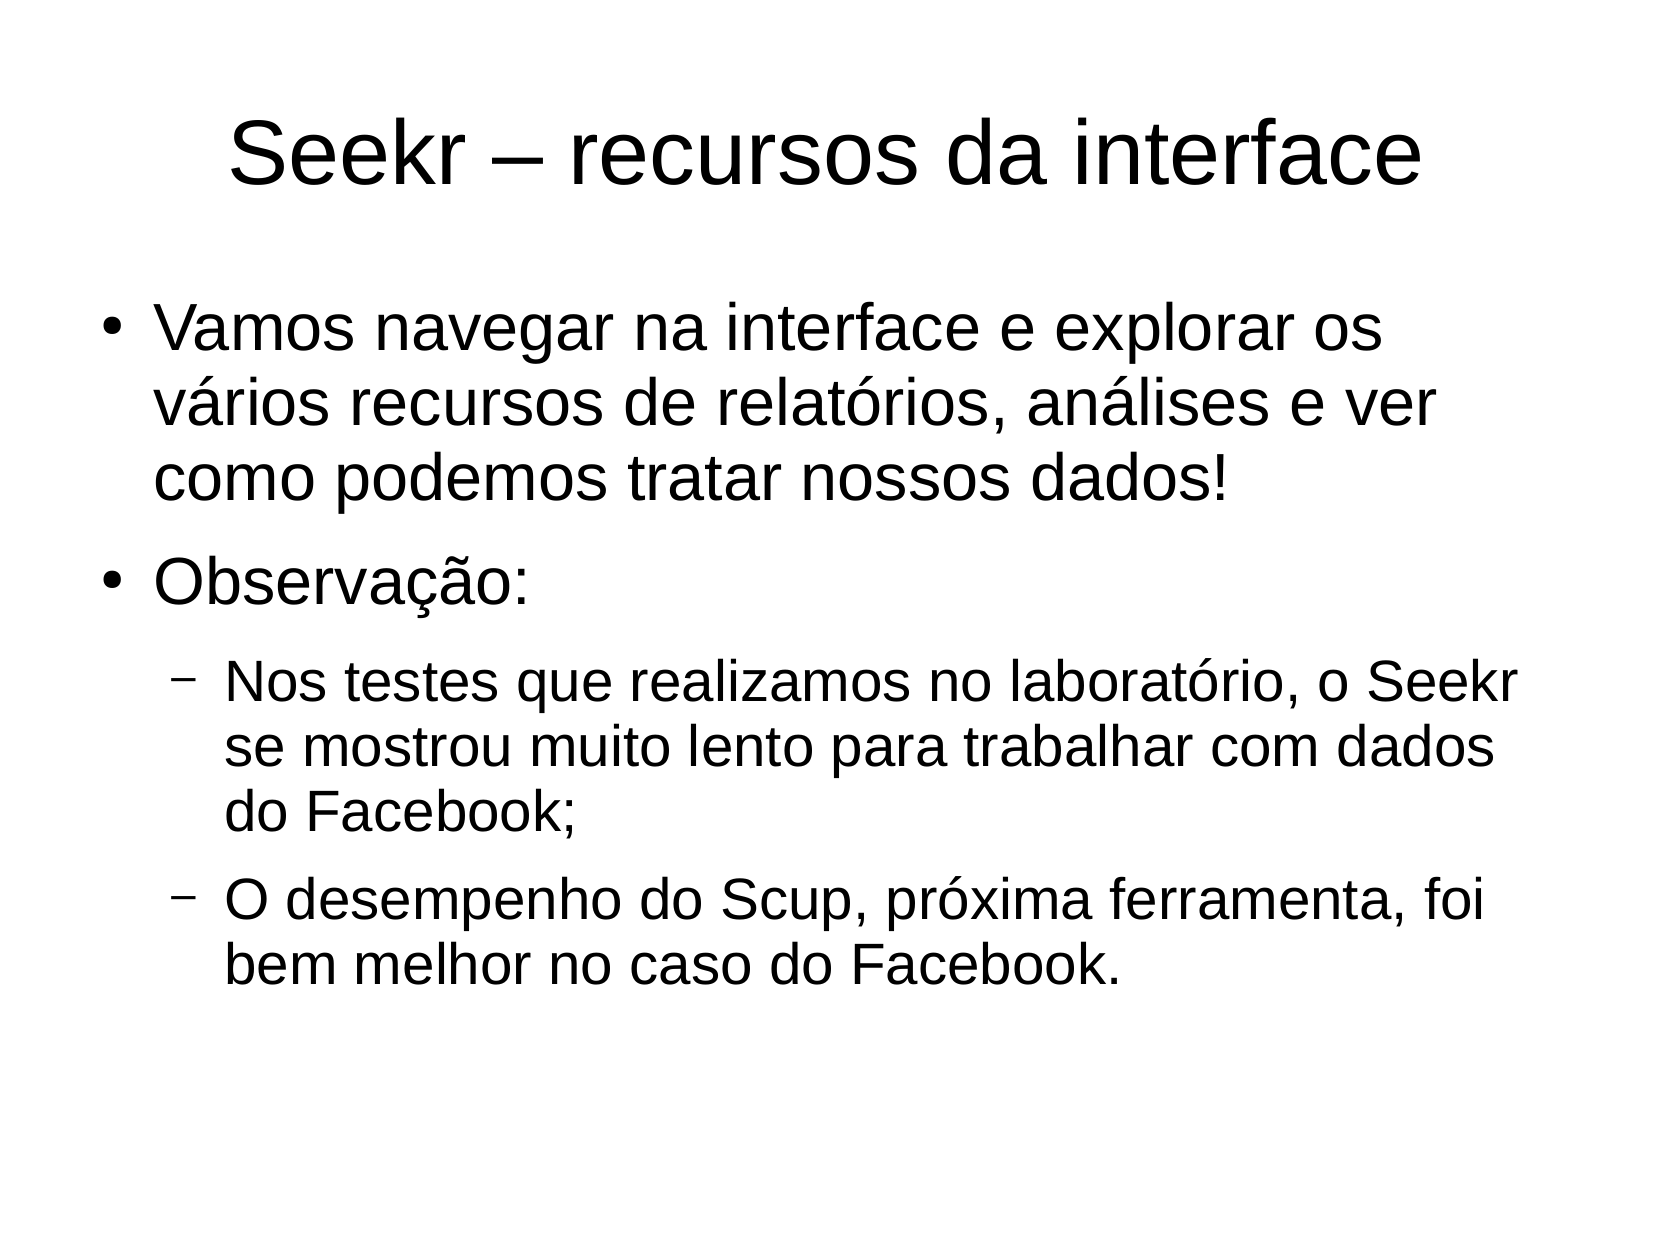

# Seekr – recursos da interface
Vamos navegar na interface e explorar os vários recursos de relatórios, análises e ver como podemos tratar nossos dados!
Observação:
Nos testes que realizamos no laboratório, o Seekr se mostrou muito lento para trabalhar com dados do Facebook;
O desempenho do Scup, próxima ferramenta, foi bem melhor no caso do Facebook.